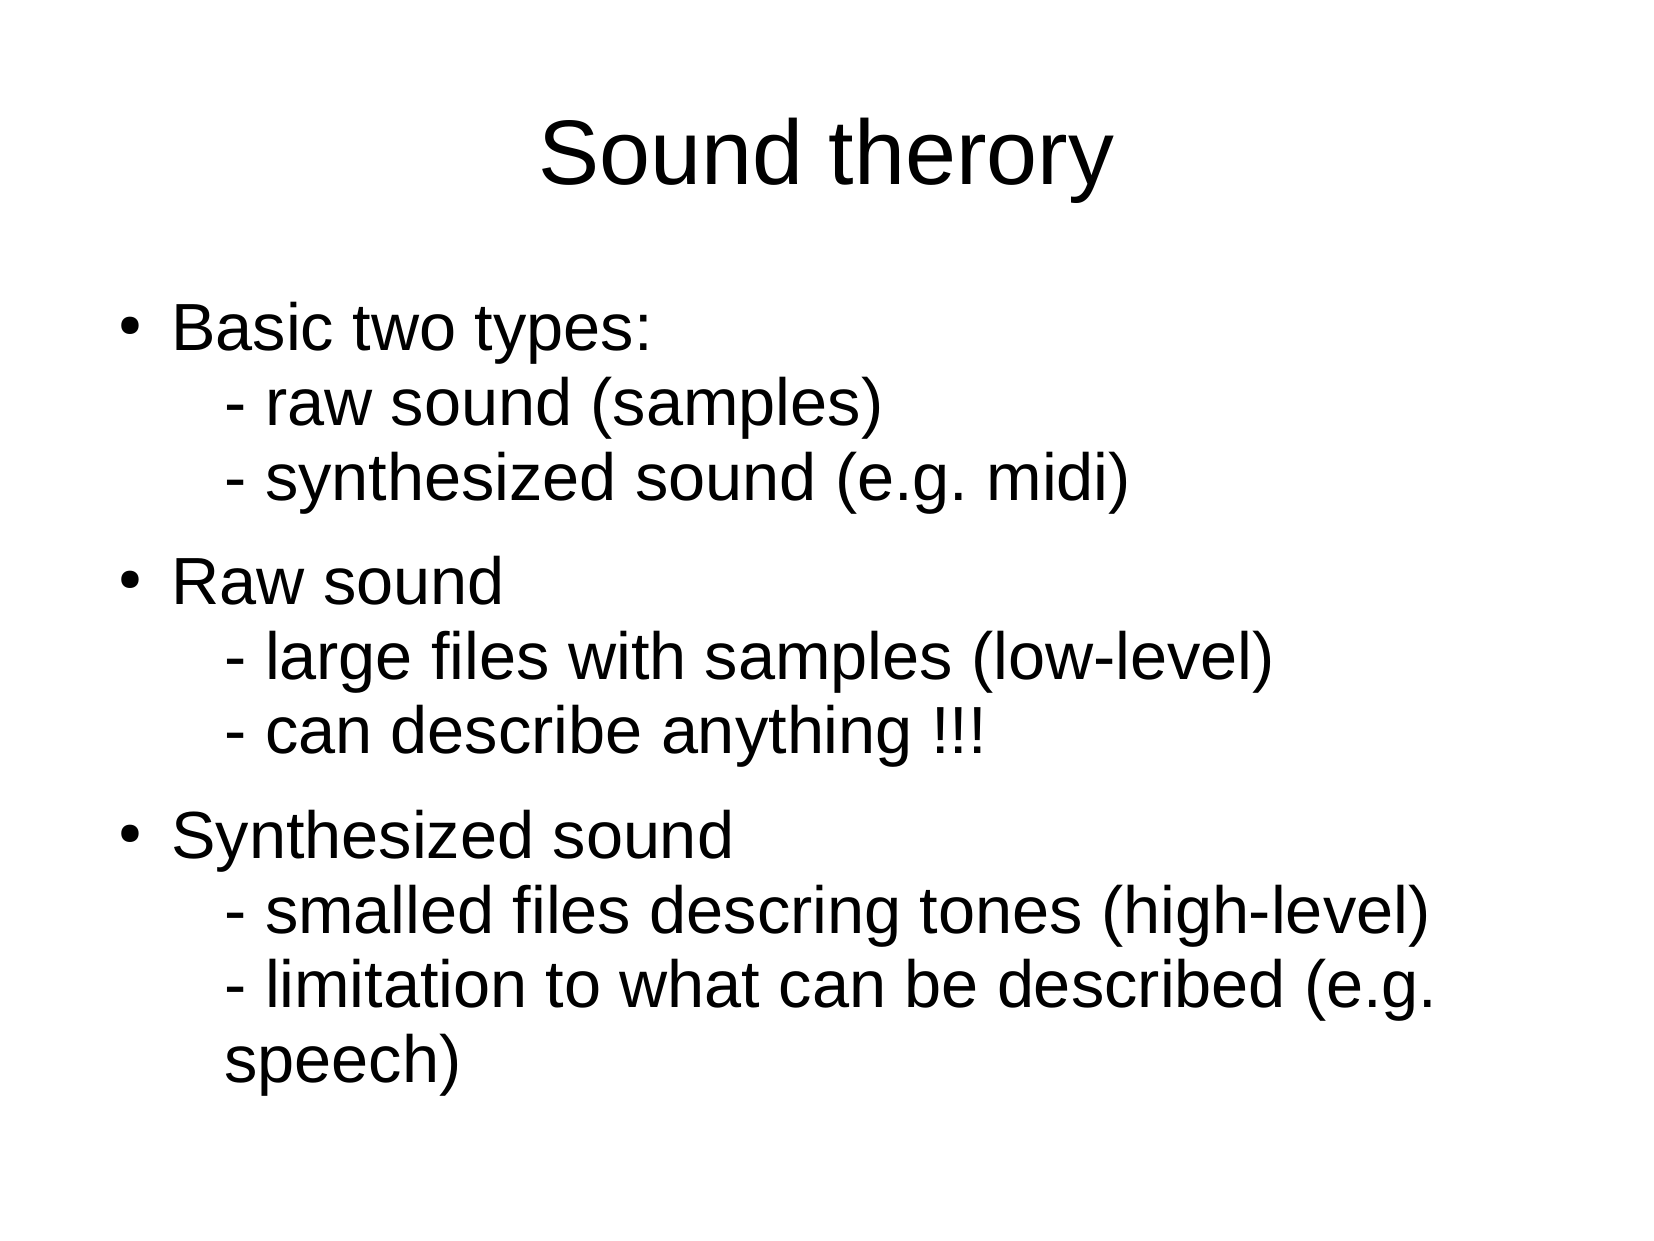

# Sound therory
Basic two types:
- raw sound (samples)
- synthesized sound (e.g. midi)
Raw sound
- large files with samples (low-level)
- can describe anything !!!
Synthesized sound
- smalled files descring tones (high-level)
- limitation to what can be described (e.g. speech)